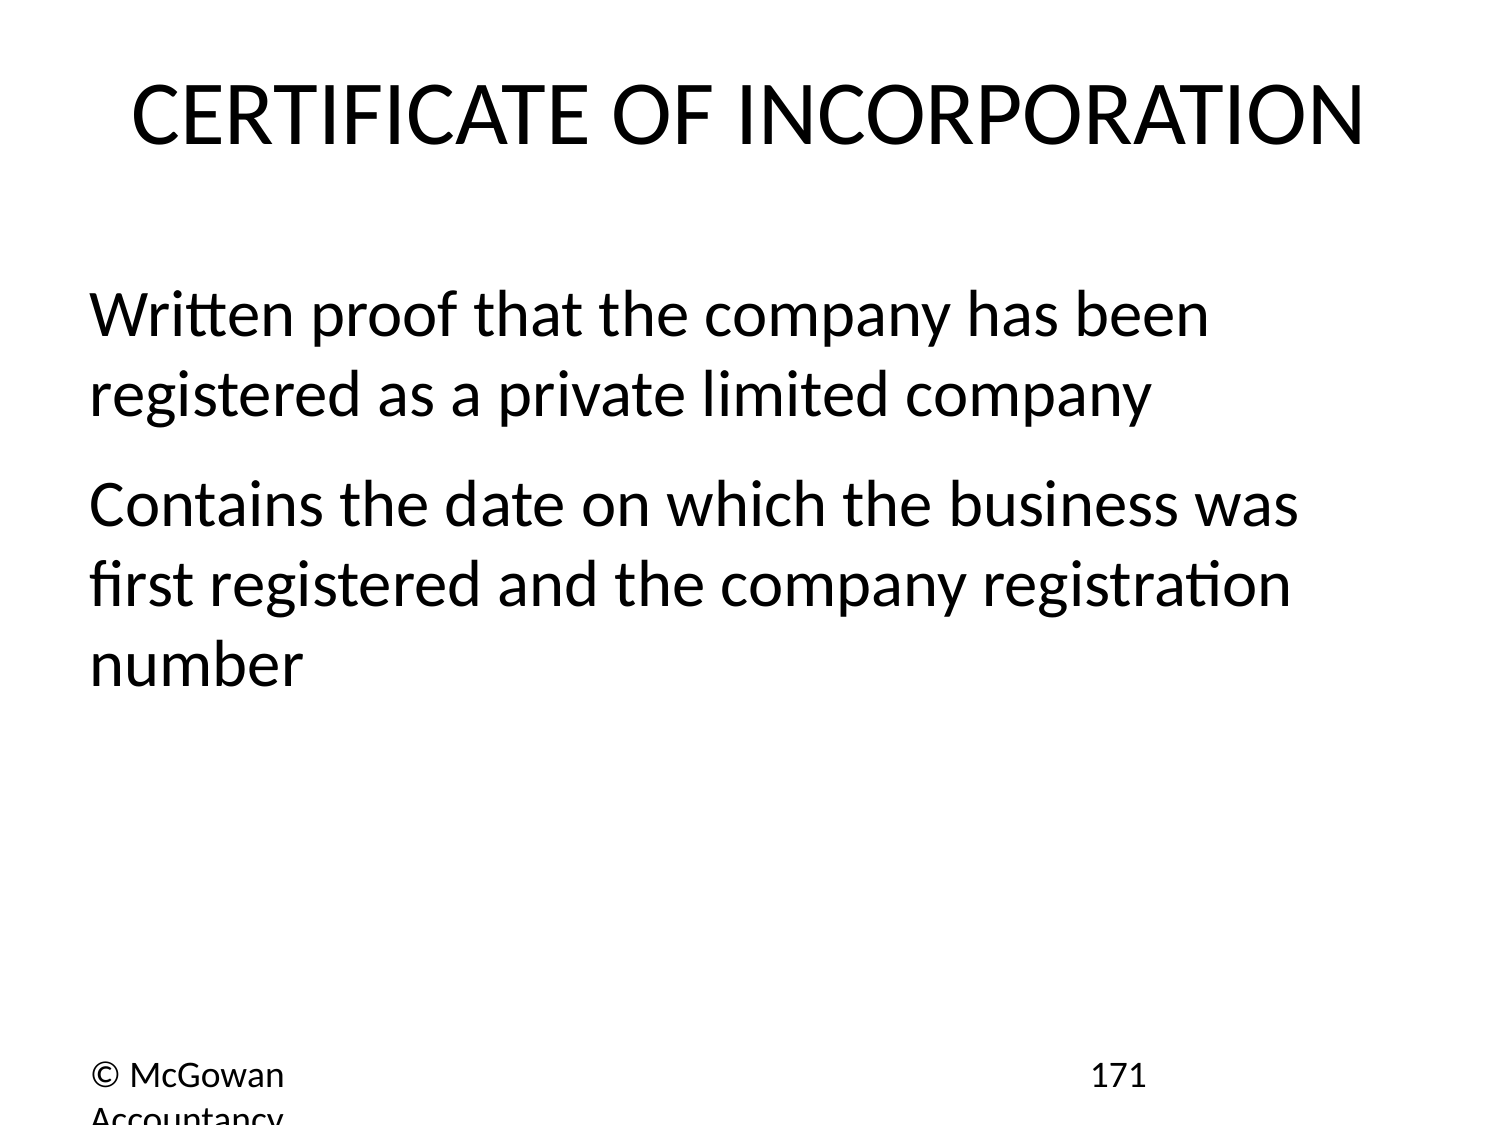

# CERTIFICATE OF INCORPORATION
Written proof that the company has been registered as a private limited company
Contains the date on which the business was first registered and the company registration number
© McGowan Accountancy Services
171